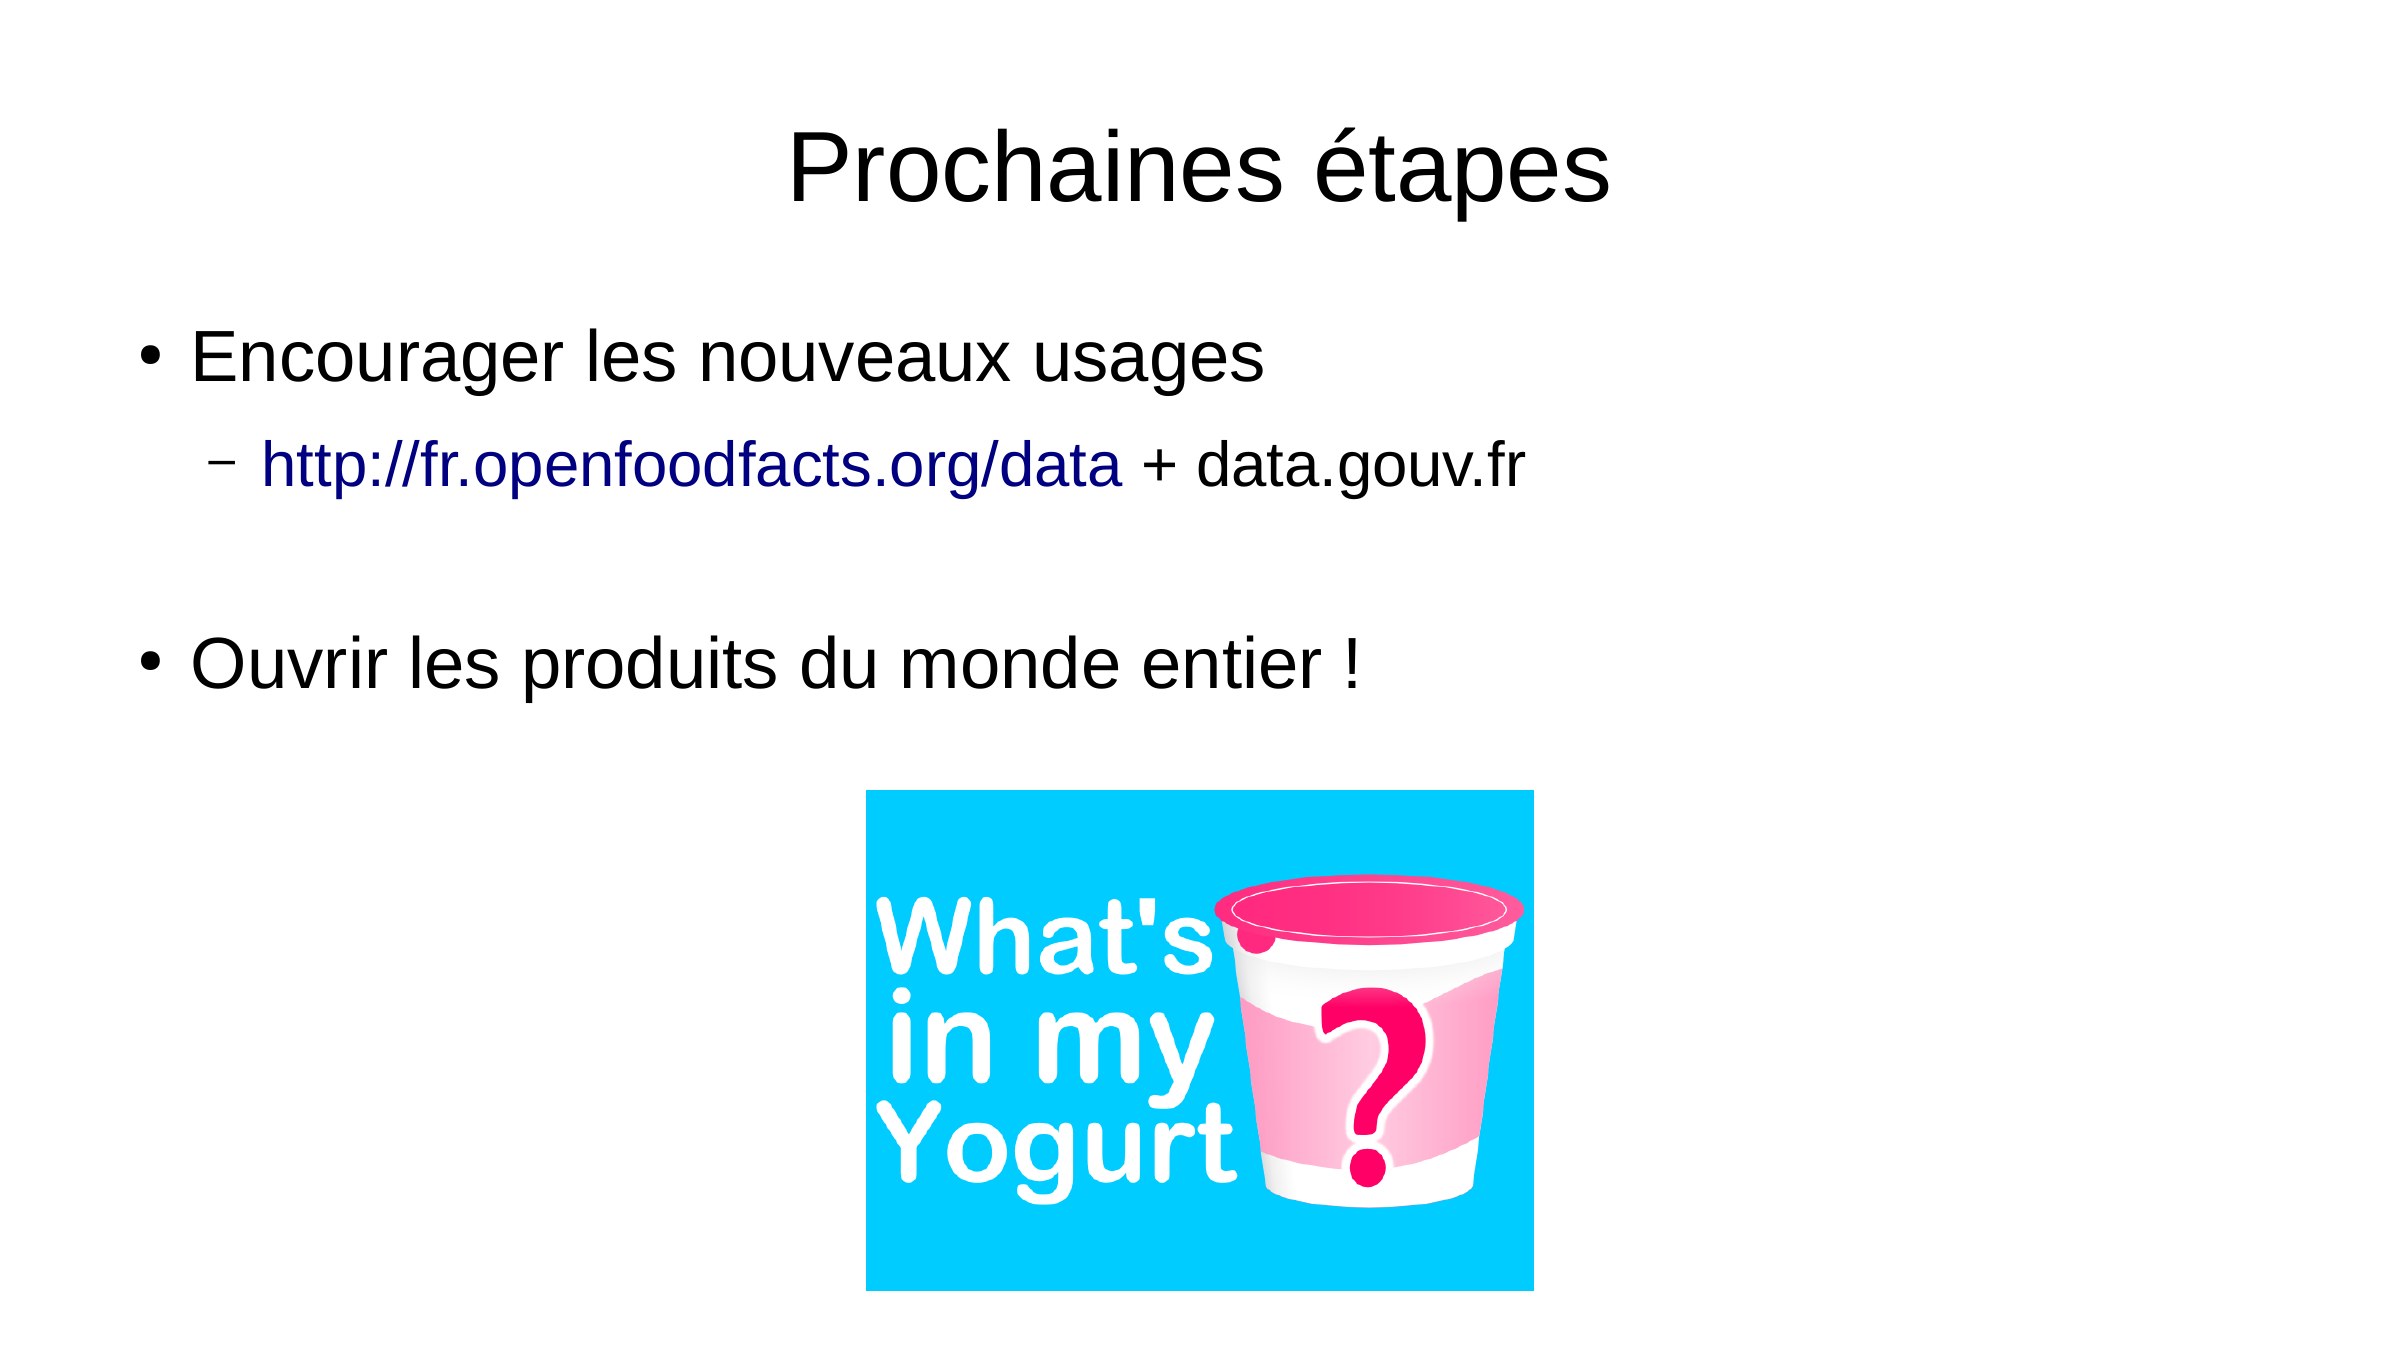

# Prochaines étapes
Encourager les nouveaux usages
http://fr.openfoodfacts.org/data + data.gouv.fr
Ouvrir les produits du monde entier !